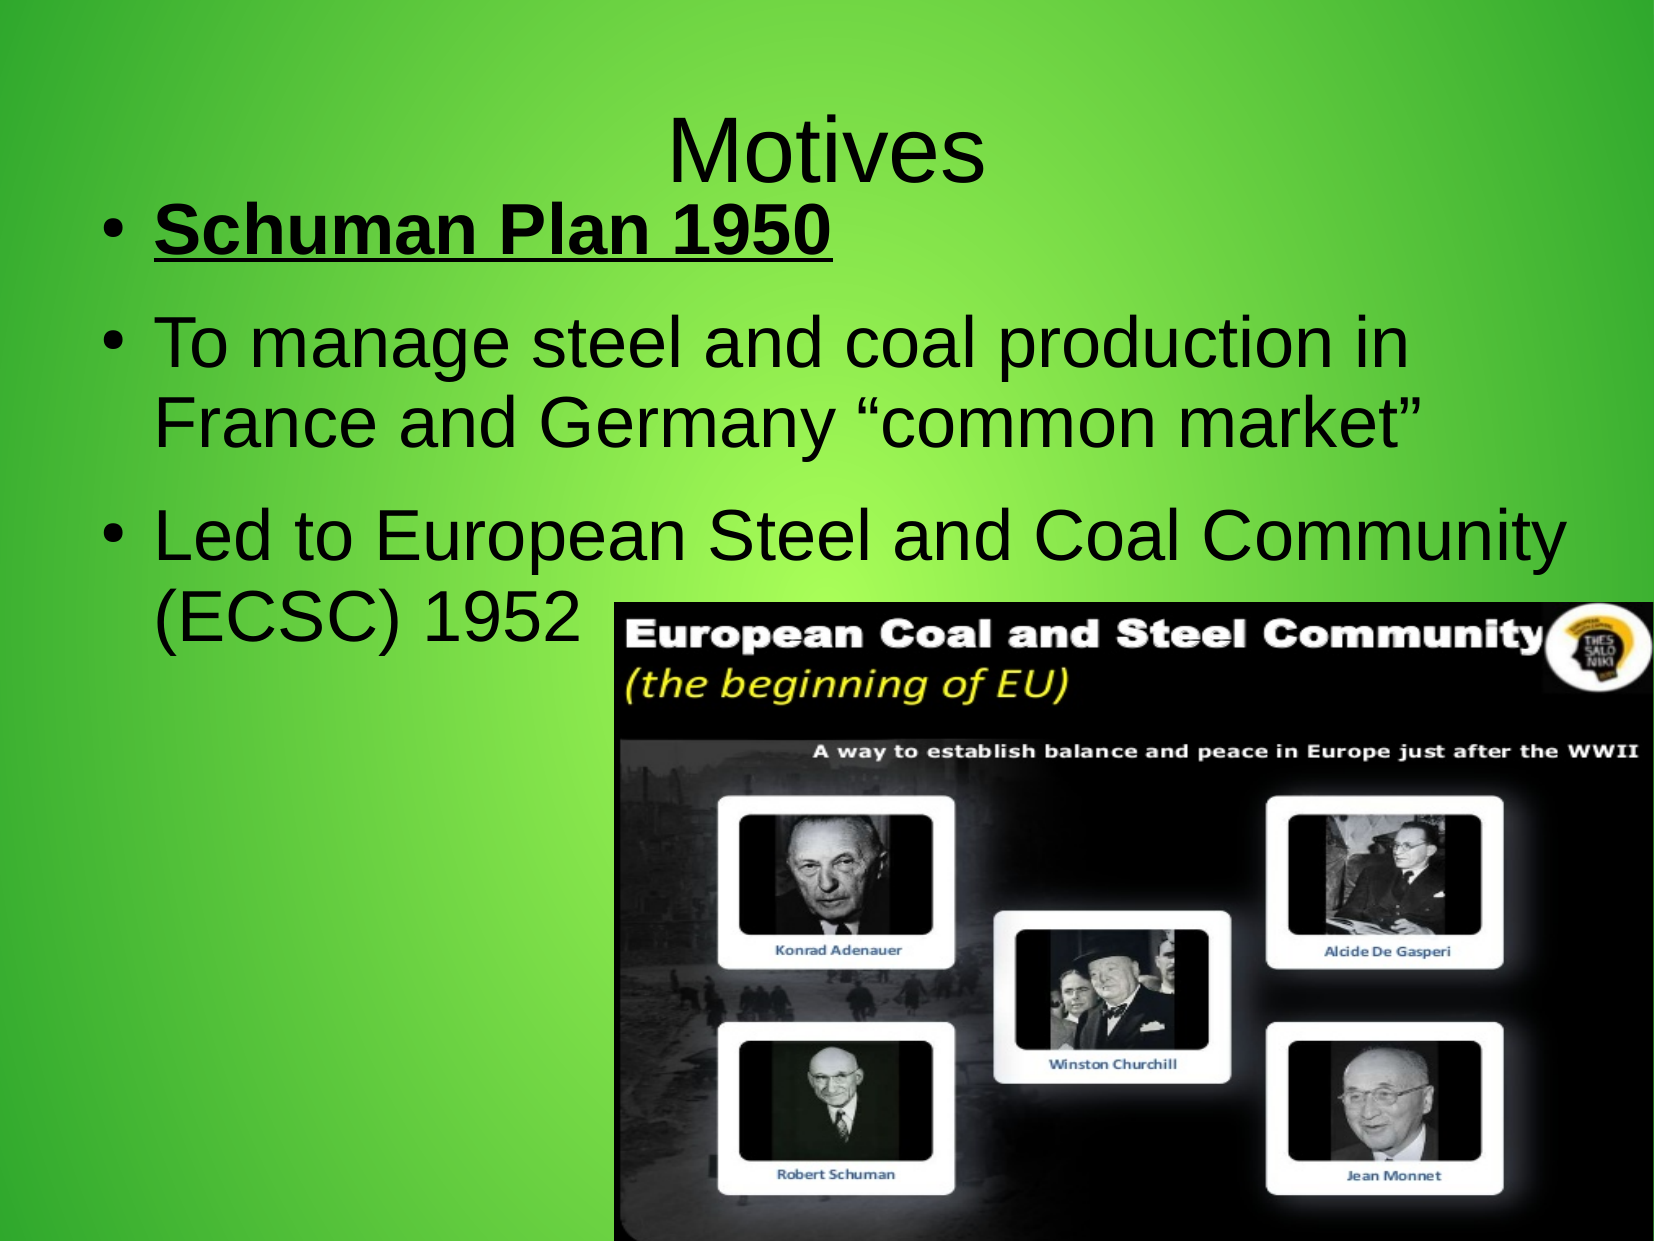

# Motives
Schuman Plan 1950
To manage steel and coal production in France and Germany “common market”
Led to European Steel and Coal Community (ECSC) 1952